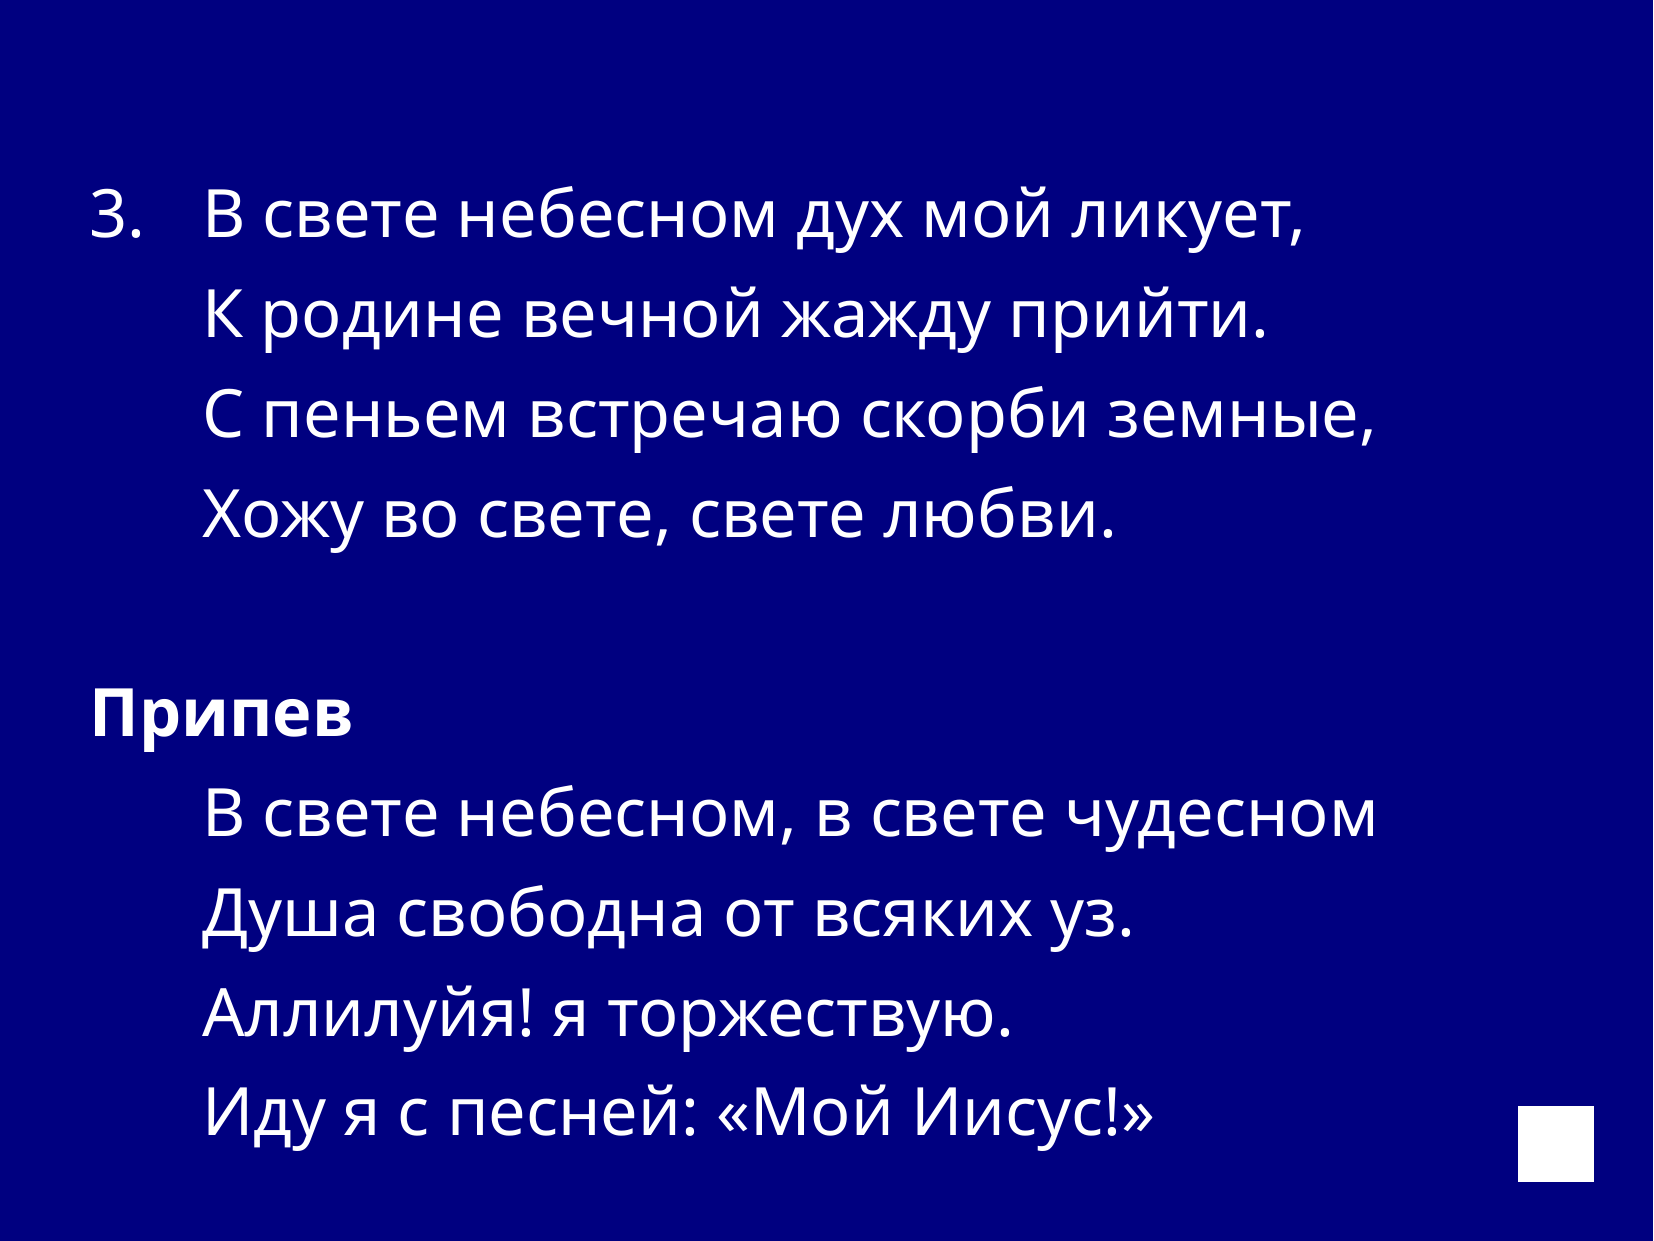

3.	В свете небесном дух мой ликует,
	К родине вечной жажду прийти.
	С пеньем встречаю скорби земные,
	Хожу во свете, свете любви.
Припев
	В свете небесном, в свете чудесном
	Душа свободна от всяких уз.
	Аллилуйя! я торжествую.
	Иду я с песней: «Мой Иисус!»